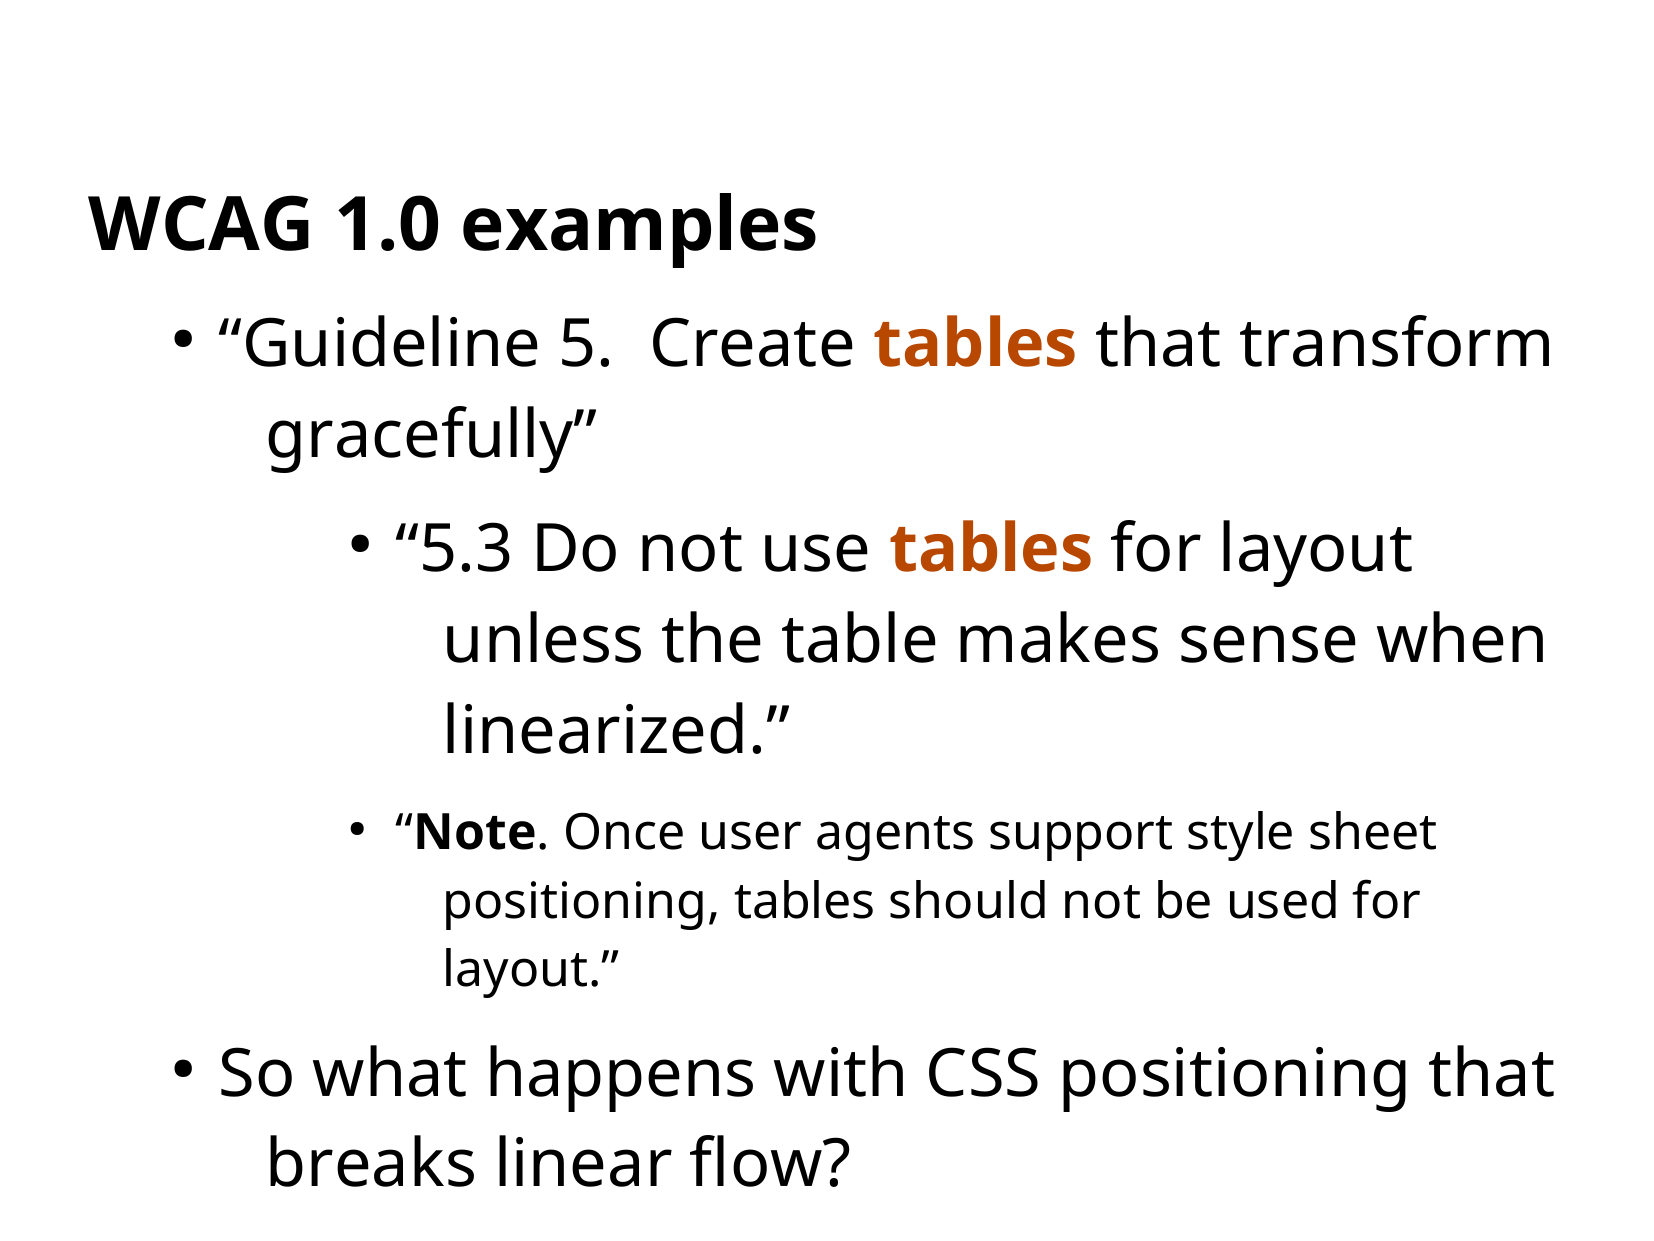

# WCAG 1.0 examples
“Guideline 5. Create tables that transform gracefully”
“5.3 Do not use tables for layout unless the table makes sense when linearized.”
“Note. Once user agents support style sheet positioning, tables should not be used for layout.”
So what happens with CSS positioning that breaks linear flow?